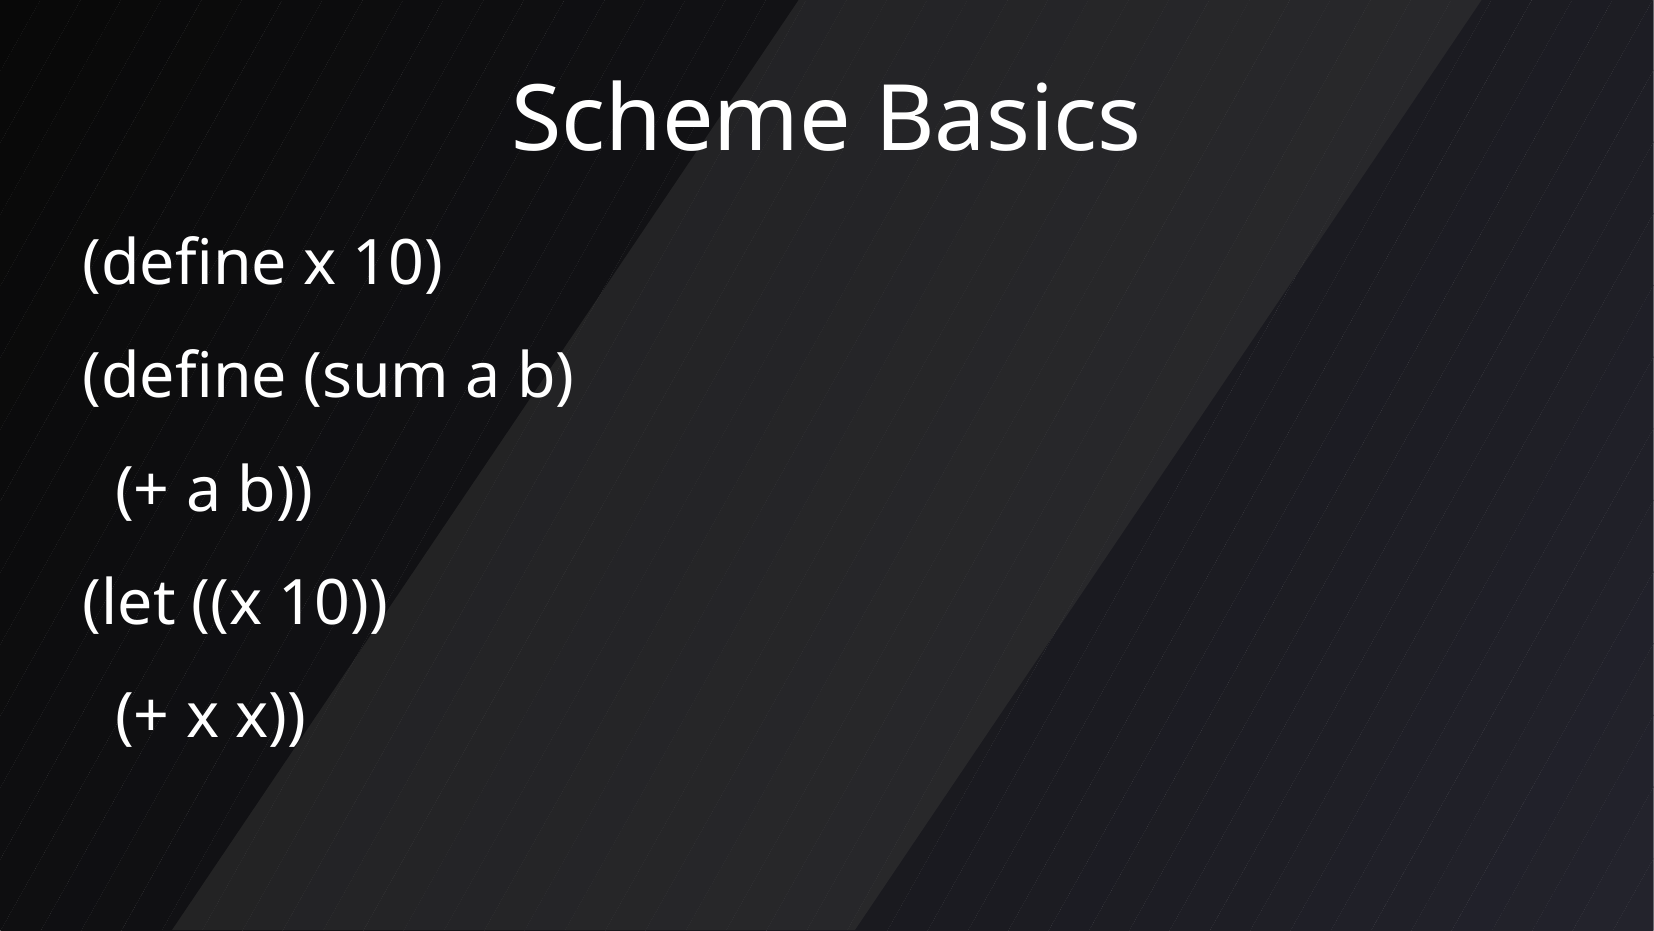

# Scheme Basics
(define x 10)
(define (sum a b)
 (+ a b))
(let ((x 10))
 (+ x x))